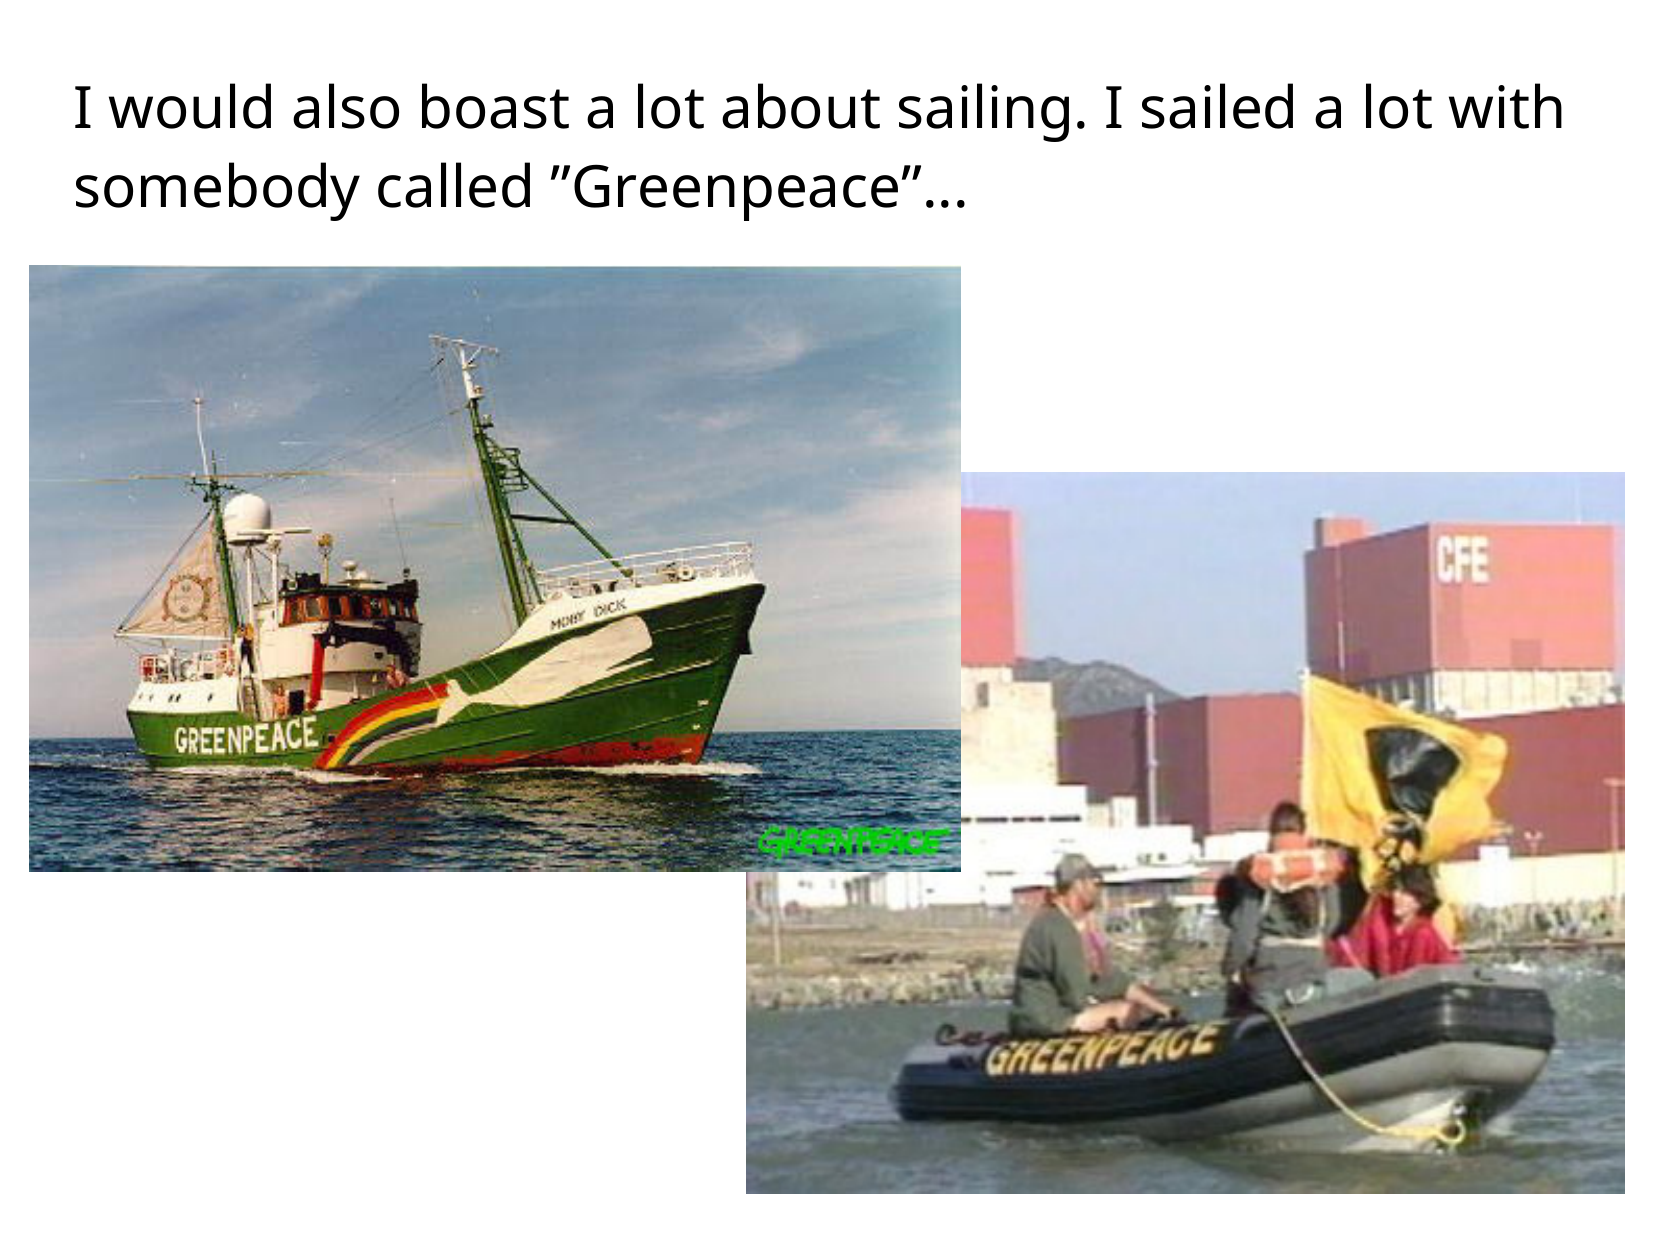

I would also boast a lot about sailing. I sailed a lot with
somebody called ”Greenpeace”...